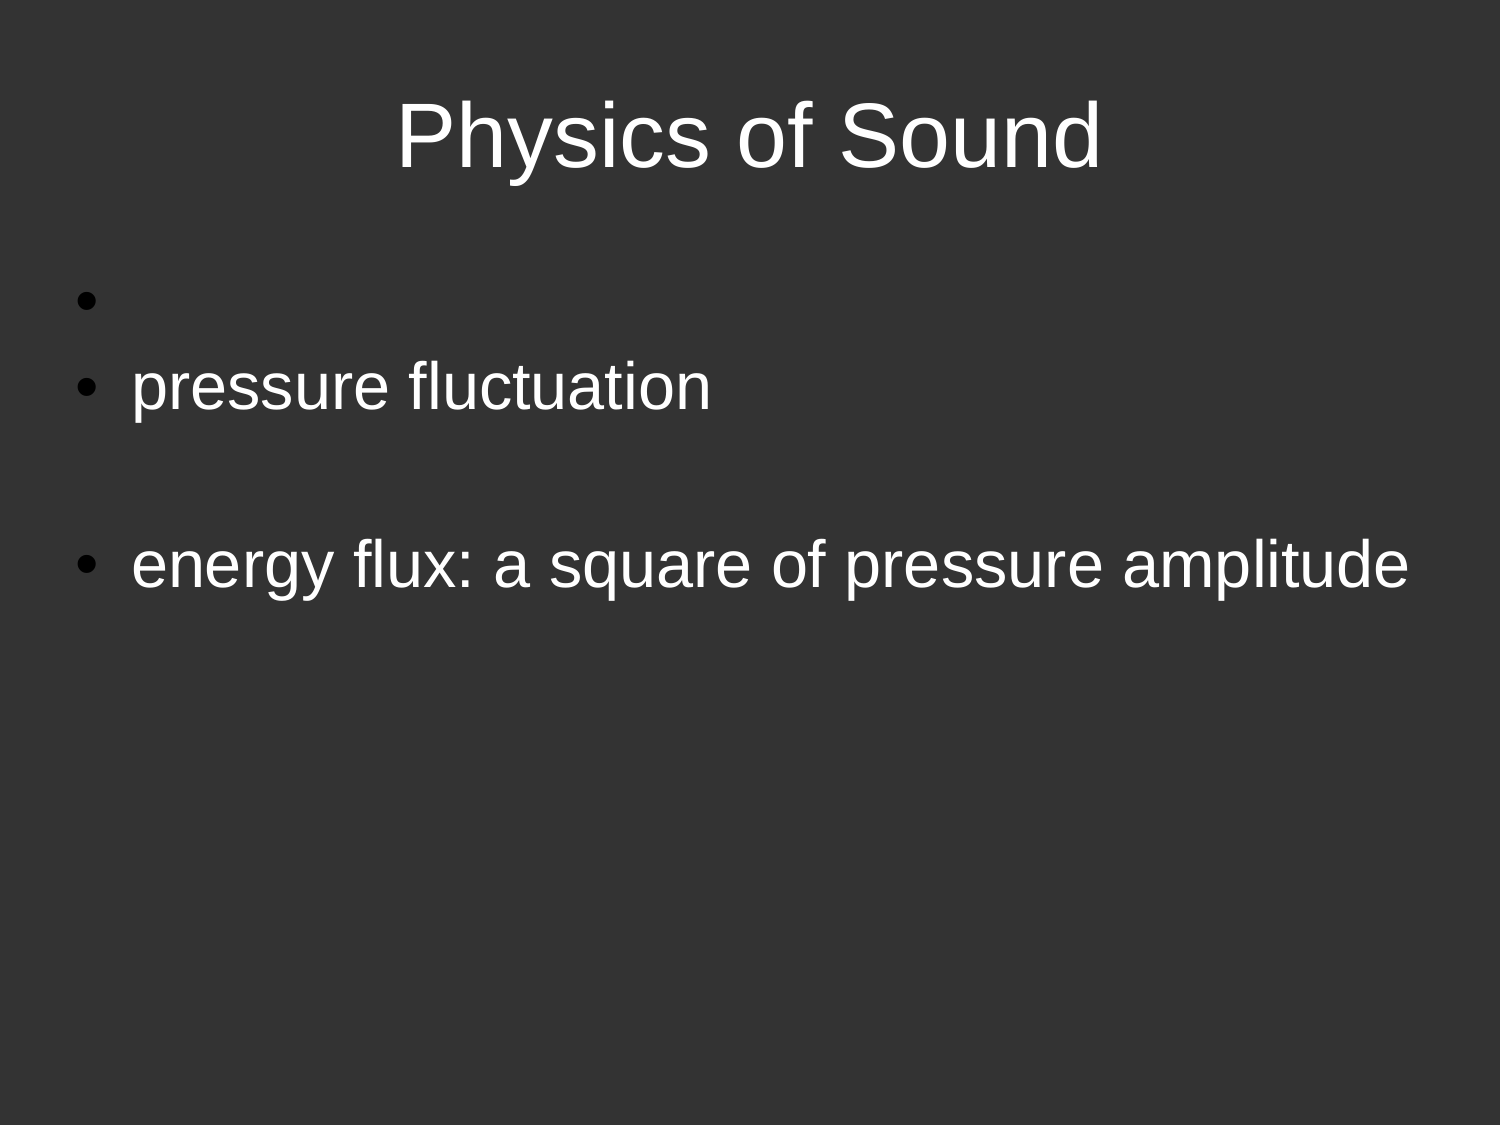

# Physics of Sound
pressure fluctuation
energy flux: a square of pressure amplitude